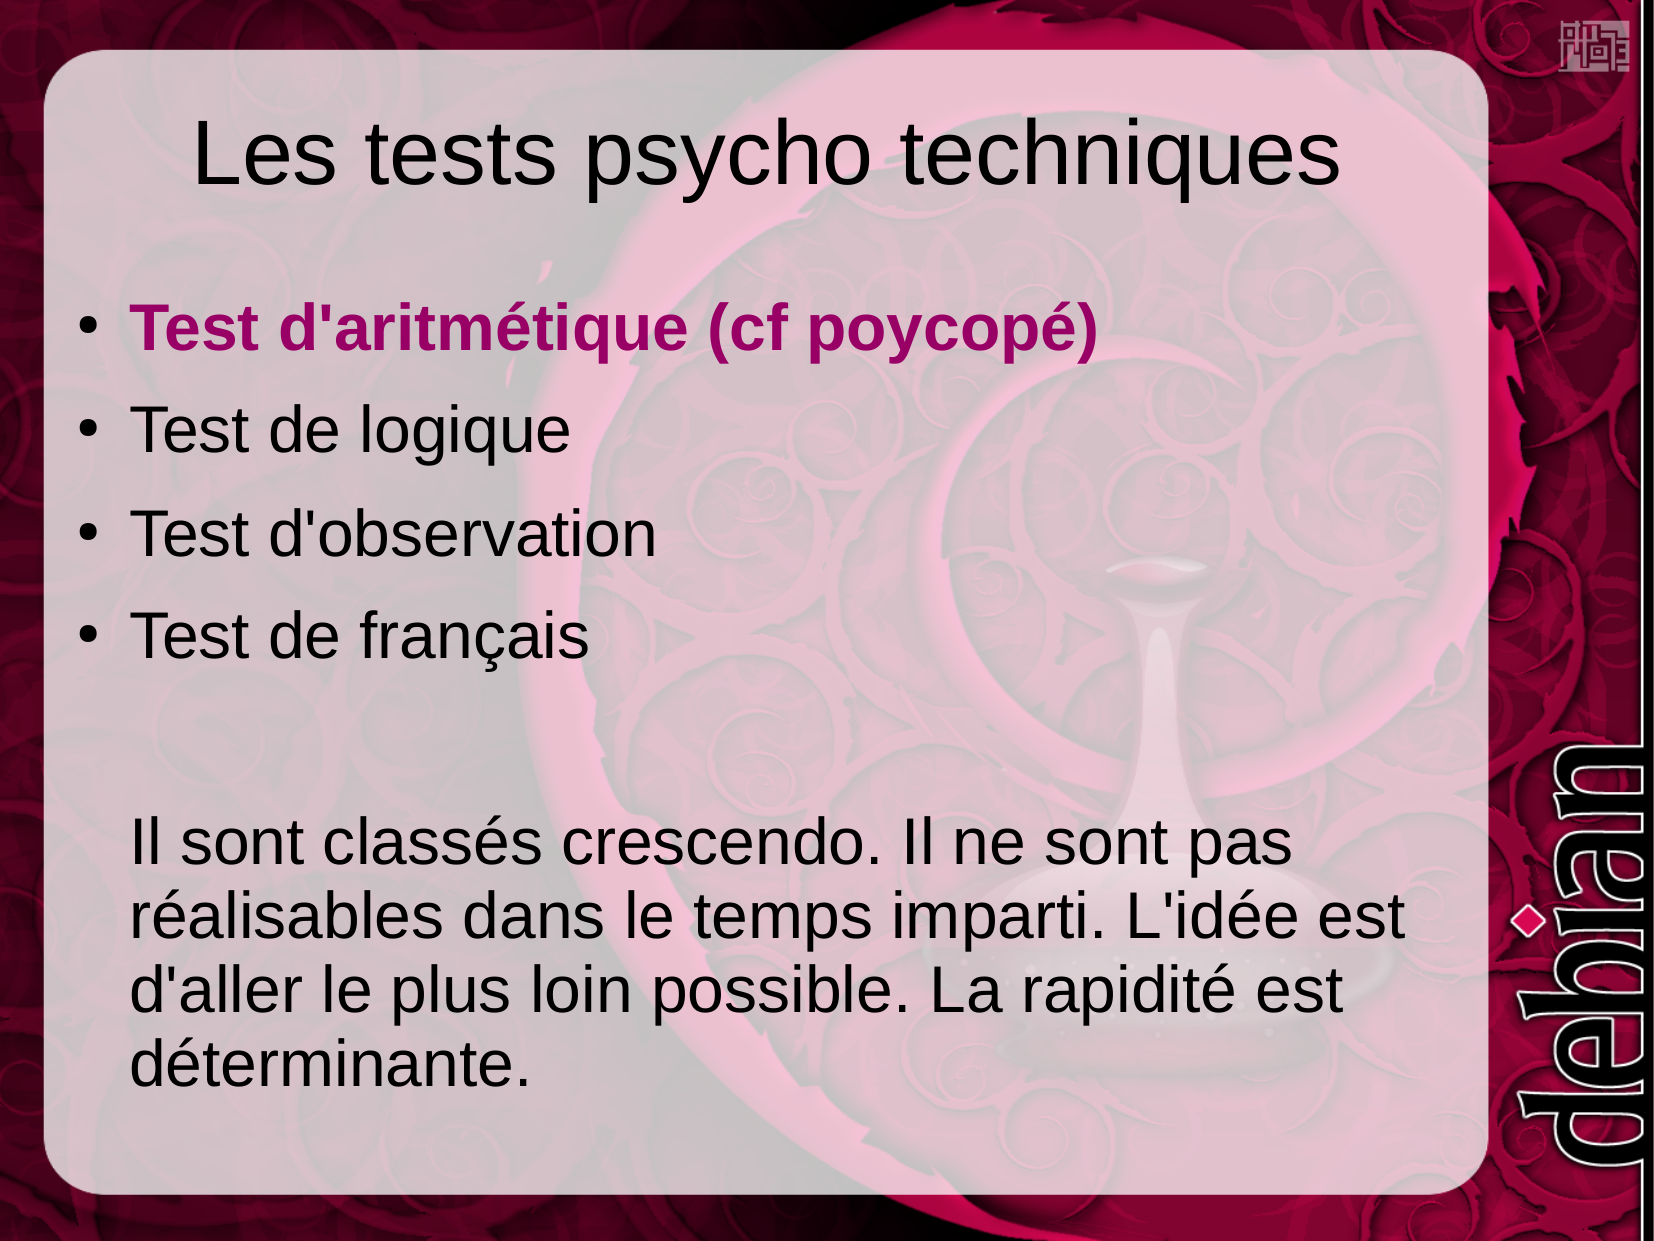

# Les tests psycho techniques
Test d'aritmétique (cf poycopé)
Test de logique
Test d'observation
Test de français
Il sont classés crescendo. Il ne sont pas réalisables dans le temps imparti. L'idée est d'aller le plus loin possible. La rapidité est déterminante.